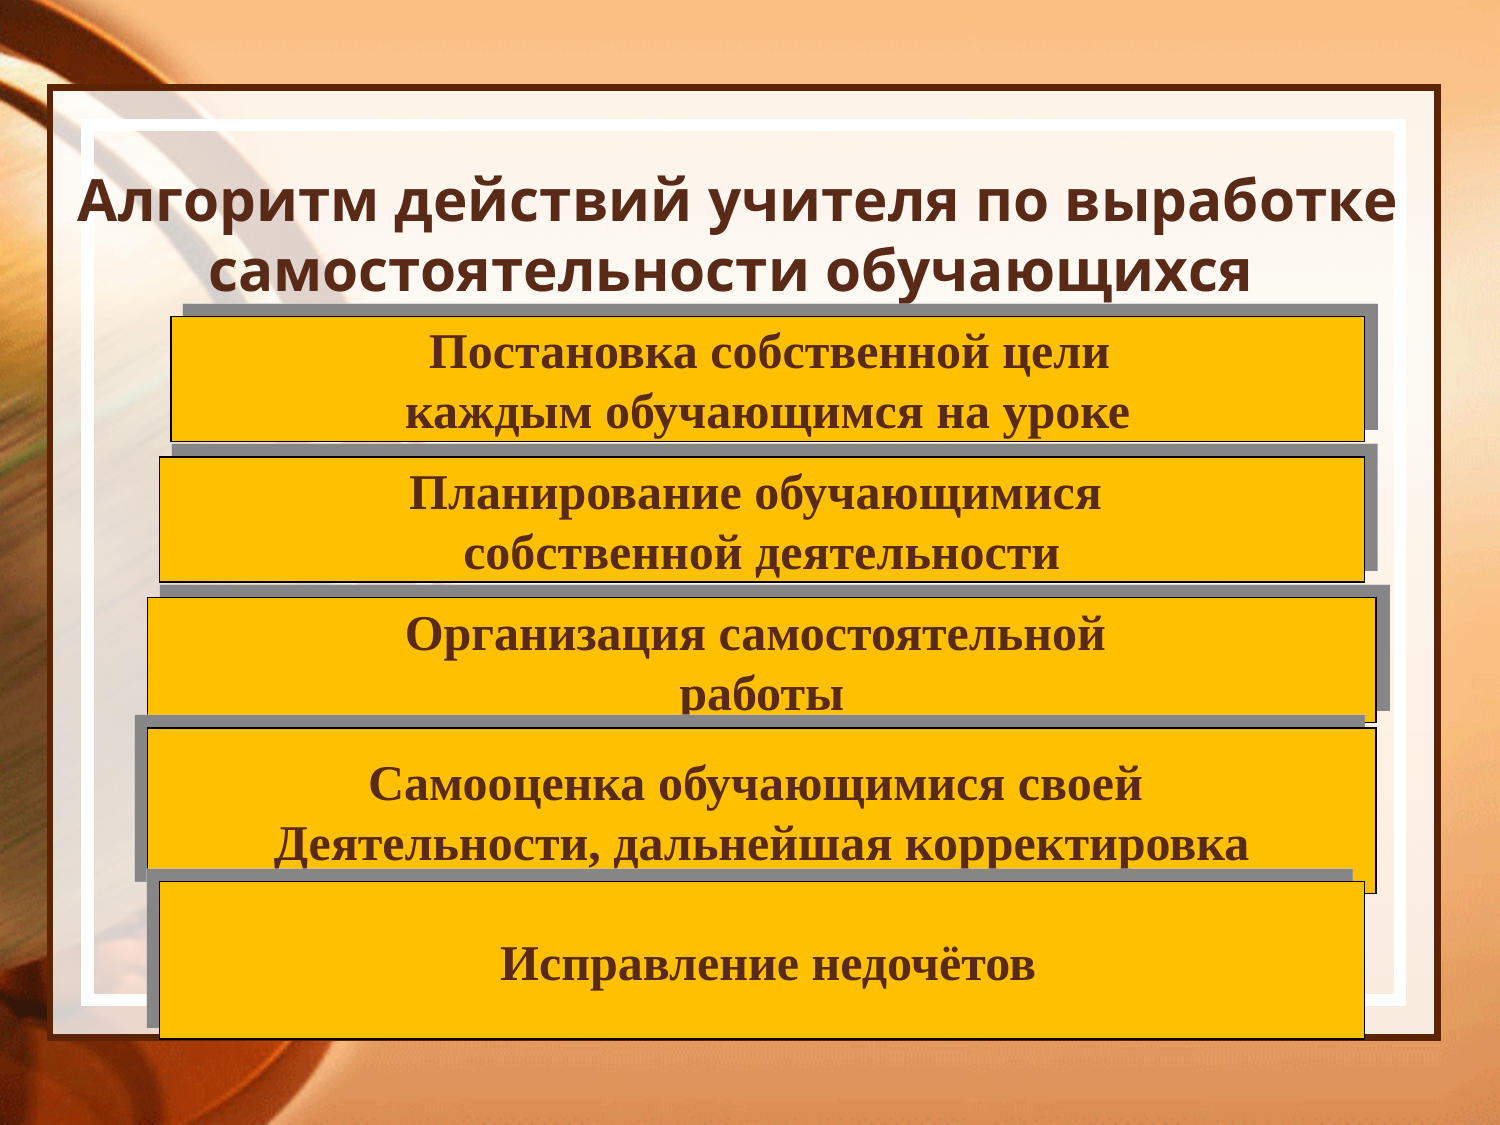

# Алгоритм действий учителя по выработке самостоятельности обучающихся
 Постановка собственной цели
каждым обучающимся на уроке
Планирование обучающимися
собственной деятельности
Организация самостоятельной
работы
Самооценка обучающимися своей
Деятельности, дальнейшая корректировка
 Исправление недочётов